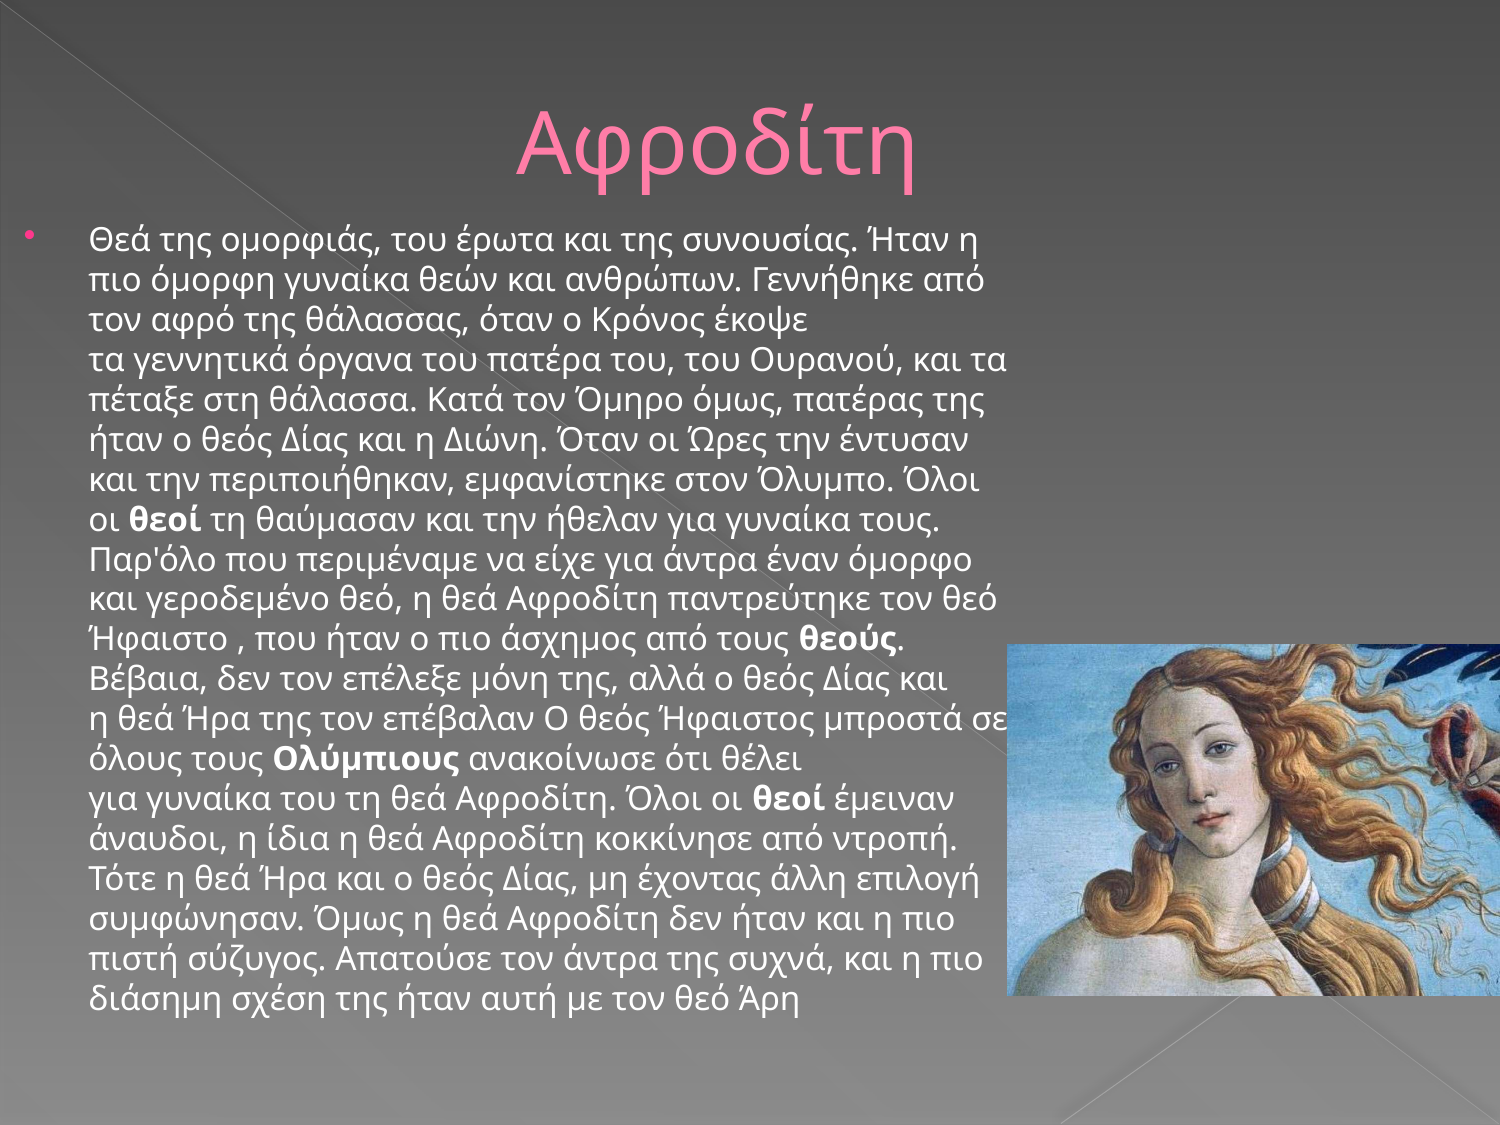

# Αφροδίτη
Θεά της ομορφιάς, του έρωτα και της συνουσίας. Ήταν η πιο όμορφη γυναίκα θεών και ανθρώπων. Γεννήθηκε από τον αφρό της θάλασσας, όταν ο Κρόνος έκοψε τα γεννητικά όργανα του πατέρα του, του Ουρανού, και τα πέταξε στη θάλασσα. Κατά τον Όμηρο όμως, πατέρας της ήταν ο θεός Δίας και η Διώνη. Όταν οι Ώρες την έντυσαν και την περιποιήθηκαν, εμφανίστηκε στον Όλυμπο. Όλοι οι θεοί τη θαύμασαν και την ήθελαν για γυναίκα τους. Παρ'όλο που περιμέναμε να είχε για άντρα έναν όμορφο και γεροδεμένο θεό, η θεά Αφροδίτη παντρεύτηκε τον θεό Ήφαιστο , που ήταν ο πιο άσχημος από τους θεούς. Βέβαια, δεν τον επέλεξε μόνη της, αλλά ο θεός Δίας και η θεά Ήρα της τον επέβαλαν Ο θεός Ήφαιστος μπροστά σε όλους τους Ολύμπιους ανακοίνωσε ότι θέλει για γυναίκα του τη θεά Αφροδίτη. Όλοι οι θεοί έμειναν άναυδοι, η ίδια η θεά Αφροδίτη κοκκίνησε από ντροπή. Τότε η θεά Ήρα και ο θεός Δίας, μη έχοντας άλλη επιλογή συμφώνησαν. Όμως η θεά Αφροδίτη δεν ήταν και η πιο πιστή σύζυγος. Απατούσε τον άντρα της συχνά, και η πιο διάσημη σχέση της ήταν αυτή με τον θεό Άρη